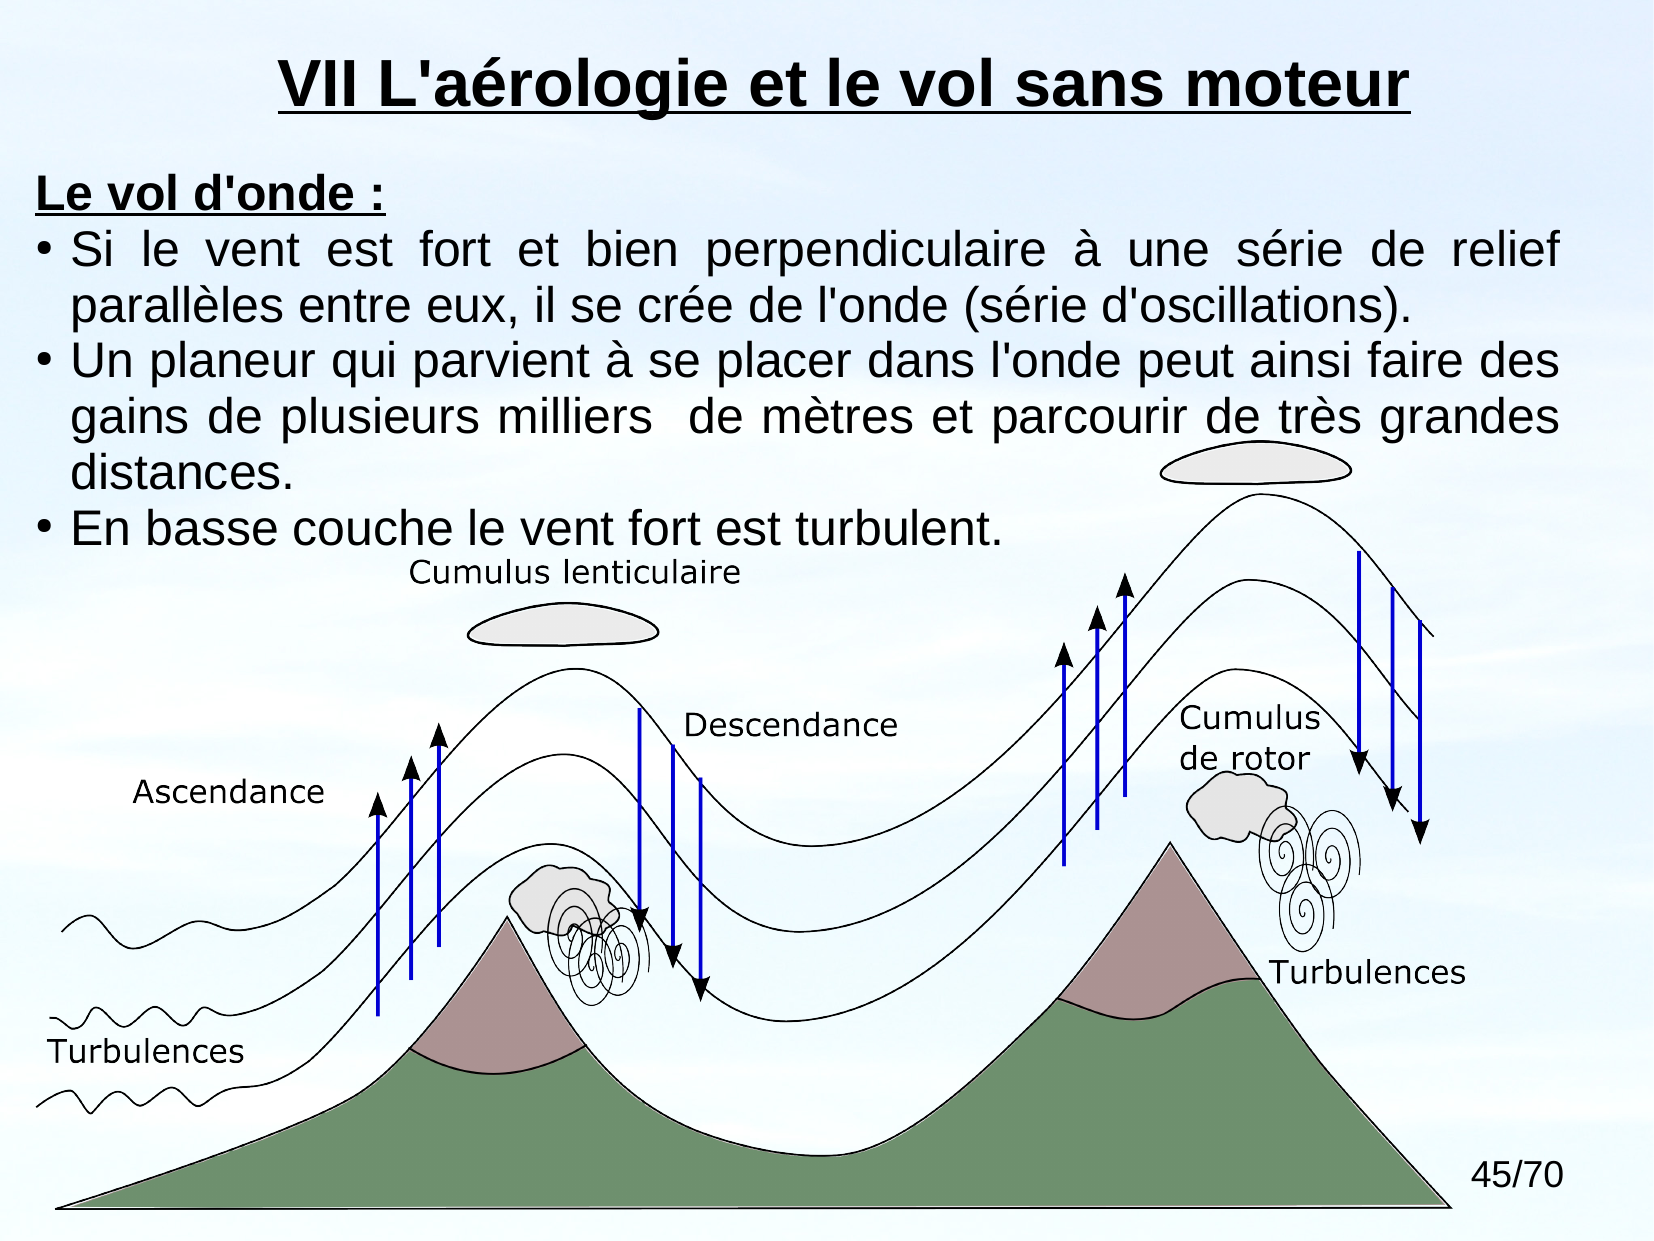

# VII L'aérologie et le vol sans moteur
Le vol d'onde :
Si le vent est fort et bien perpendiculaire à une série de relief parallèles entre eux, il se crée de l'onde (série d'oscillations).
Un planeur qui parvient à se placer dans l'onde peut ainsi faire des gains de plusieurs milliers de mètres et parcourir de très grandes distances.
En basse couche le vent fort est turbulent.